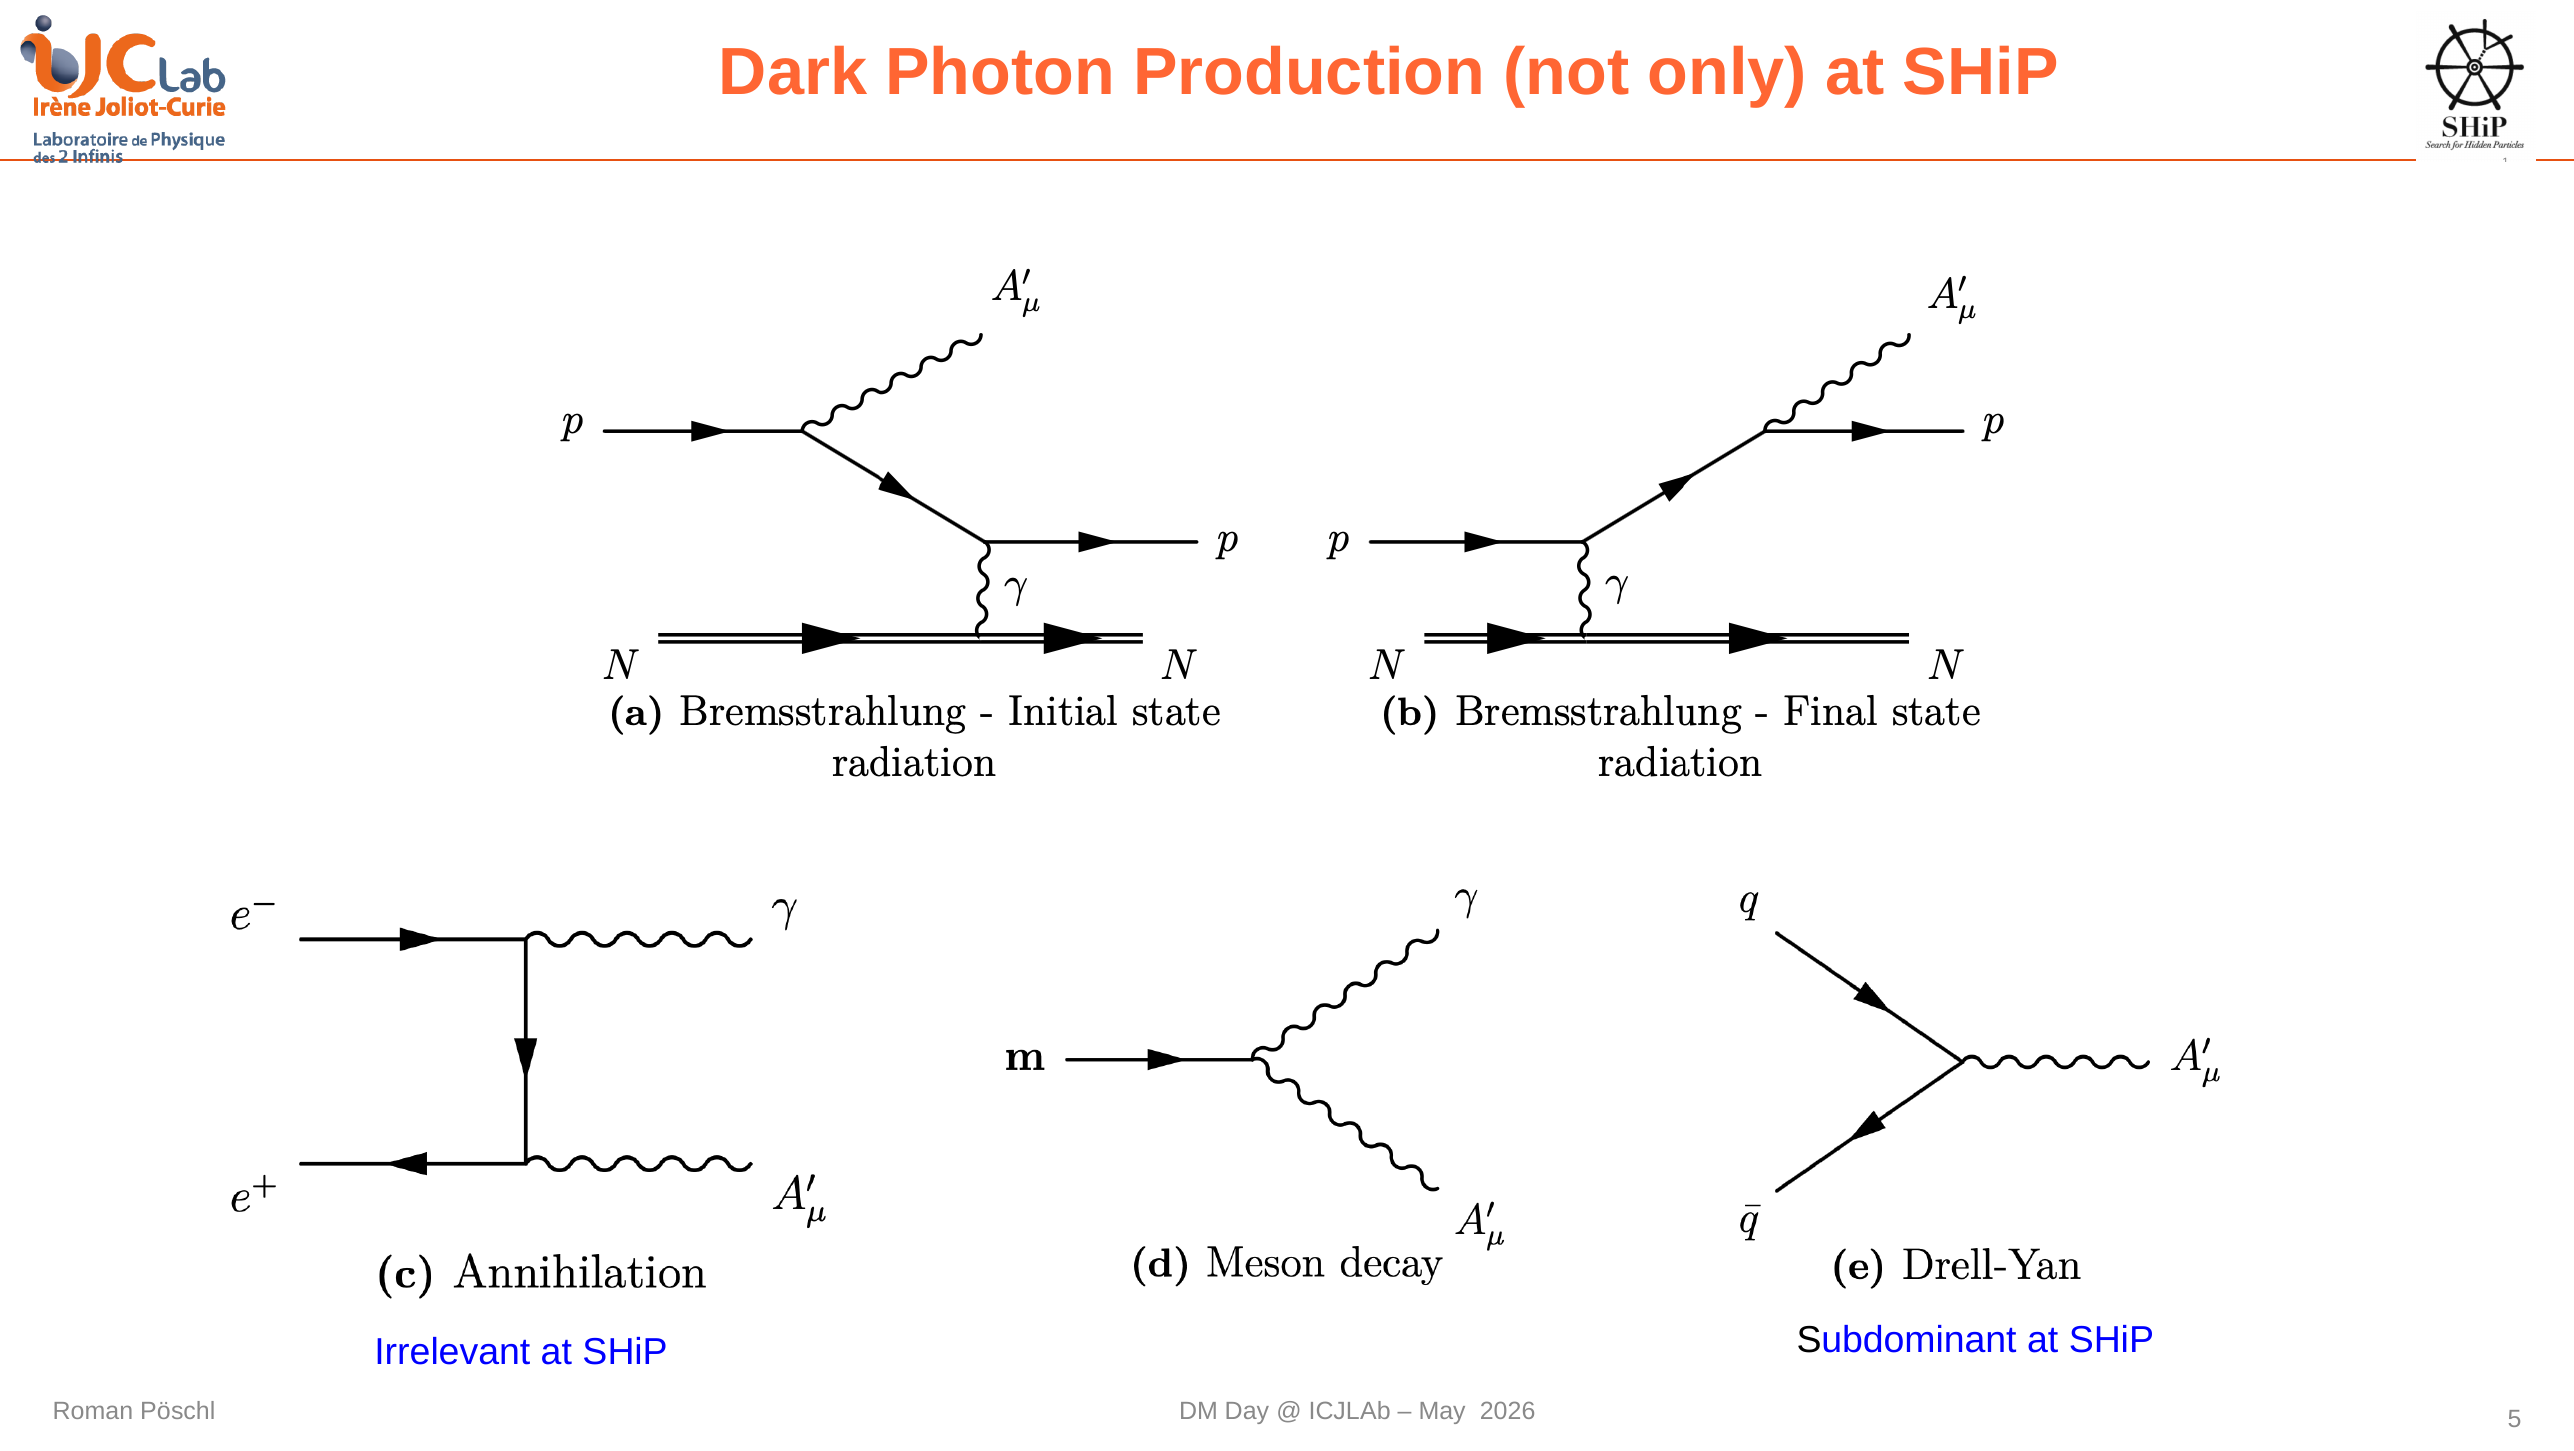

# Dark Photon Production (not only) at SHiP
Subdominant at SHiP
Irrelevant at SHiP